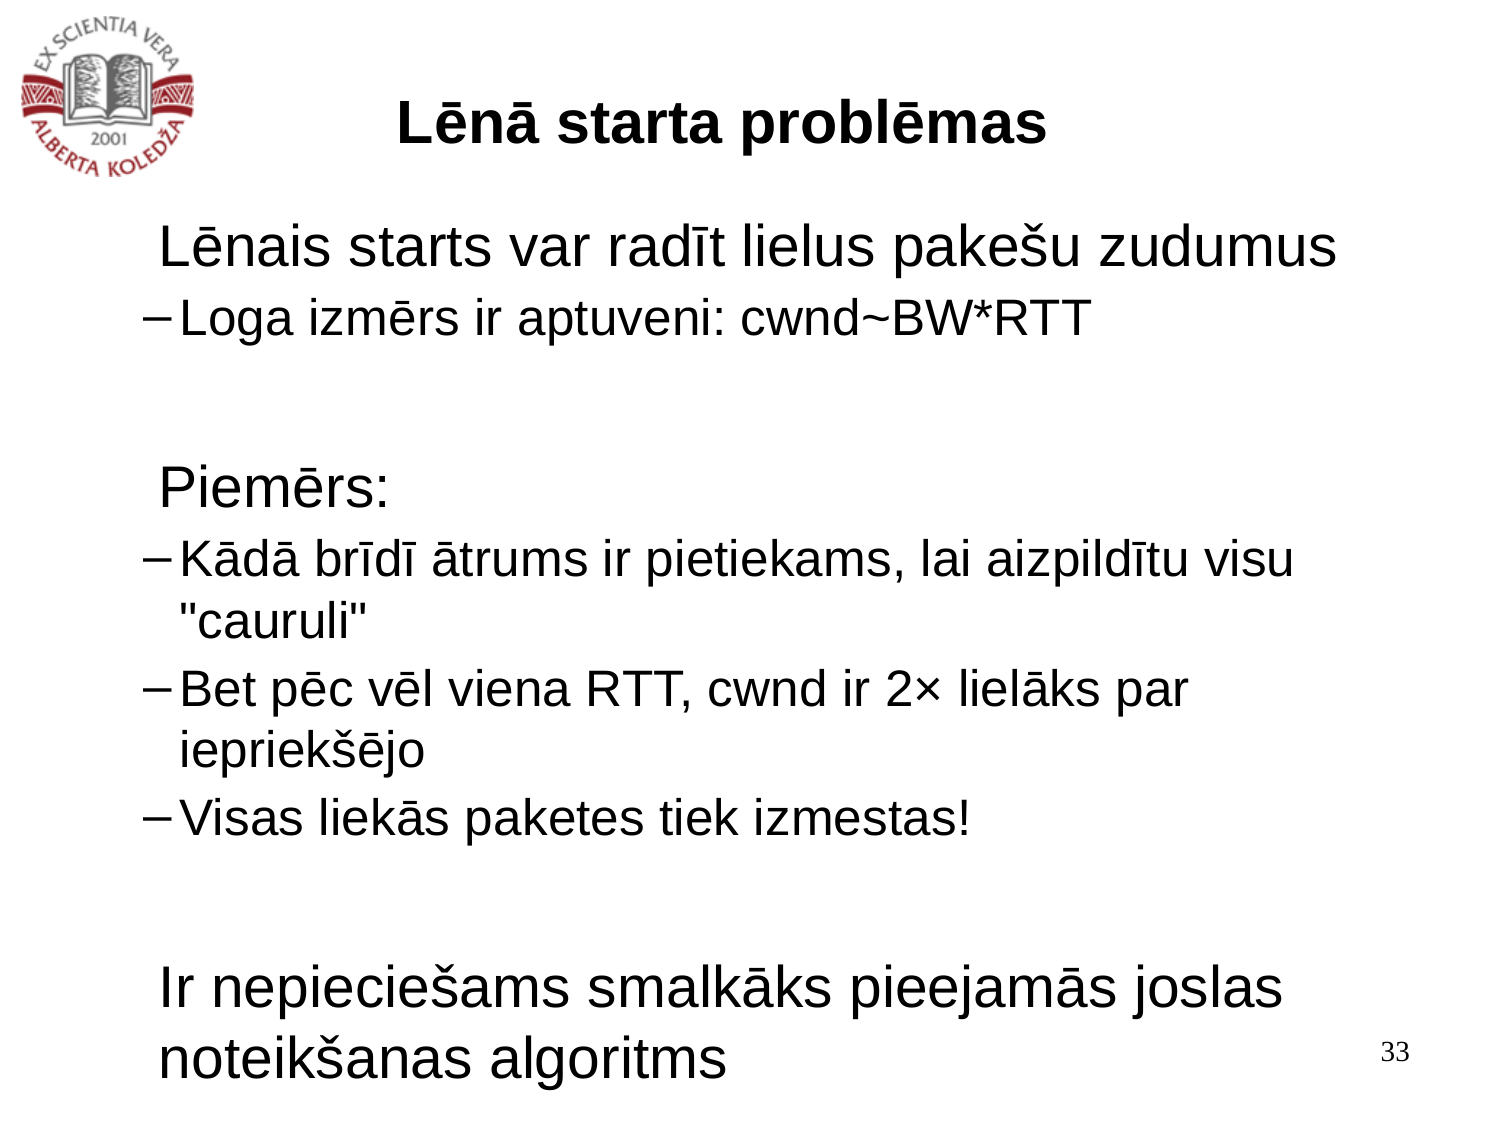

# Lēnā starta problēmas
Lēnais starts var radīt lielus pakešu zudumus
Loga izmērs ir aptuveni: cwnd~BW*RTT
Piemērs:
Kādā brīdī ātrums ir pietiekams, lai aizpildītu visu "cauruli"
Bet pēc vēl viena RTT, cwnd ir 2× lielāks par iepriekšējo
Visas liekās paketes tiek izmestas!
Ir nepieciešams smalkāks pieejamās joslas noteikšanas algoritms